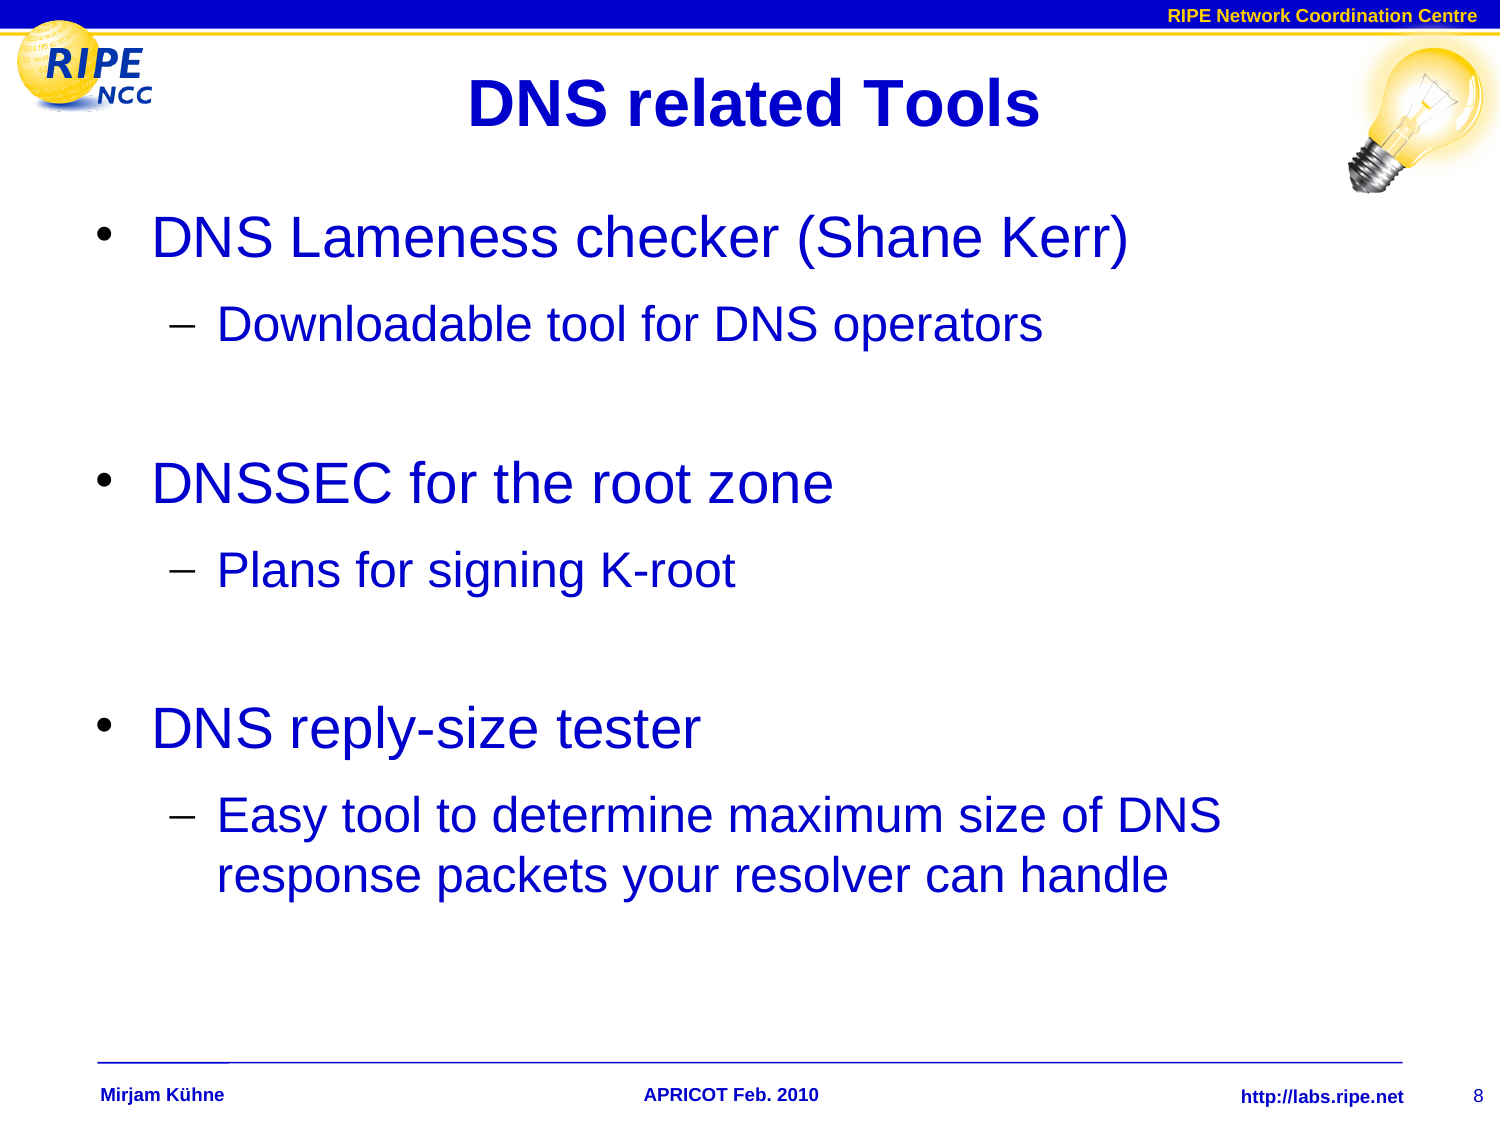

# DNS related Tools
DNS Lameness checker (Shane Kerr)
Downloadable tool for DNS operators
DNSSEC for the root zone
Plans for signing K-root
DNS reply-size tester
Easy tool to determine maximum size of DNS response packets your resolver can handle
APRICOT Feb. 2010
Mirjam Kühne